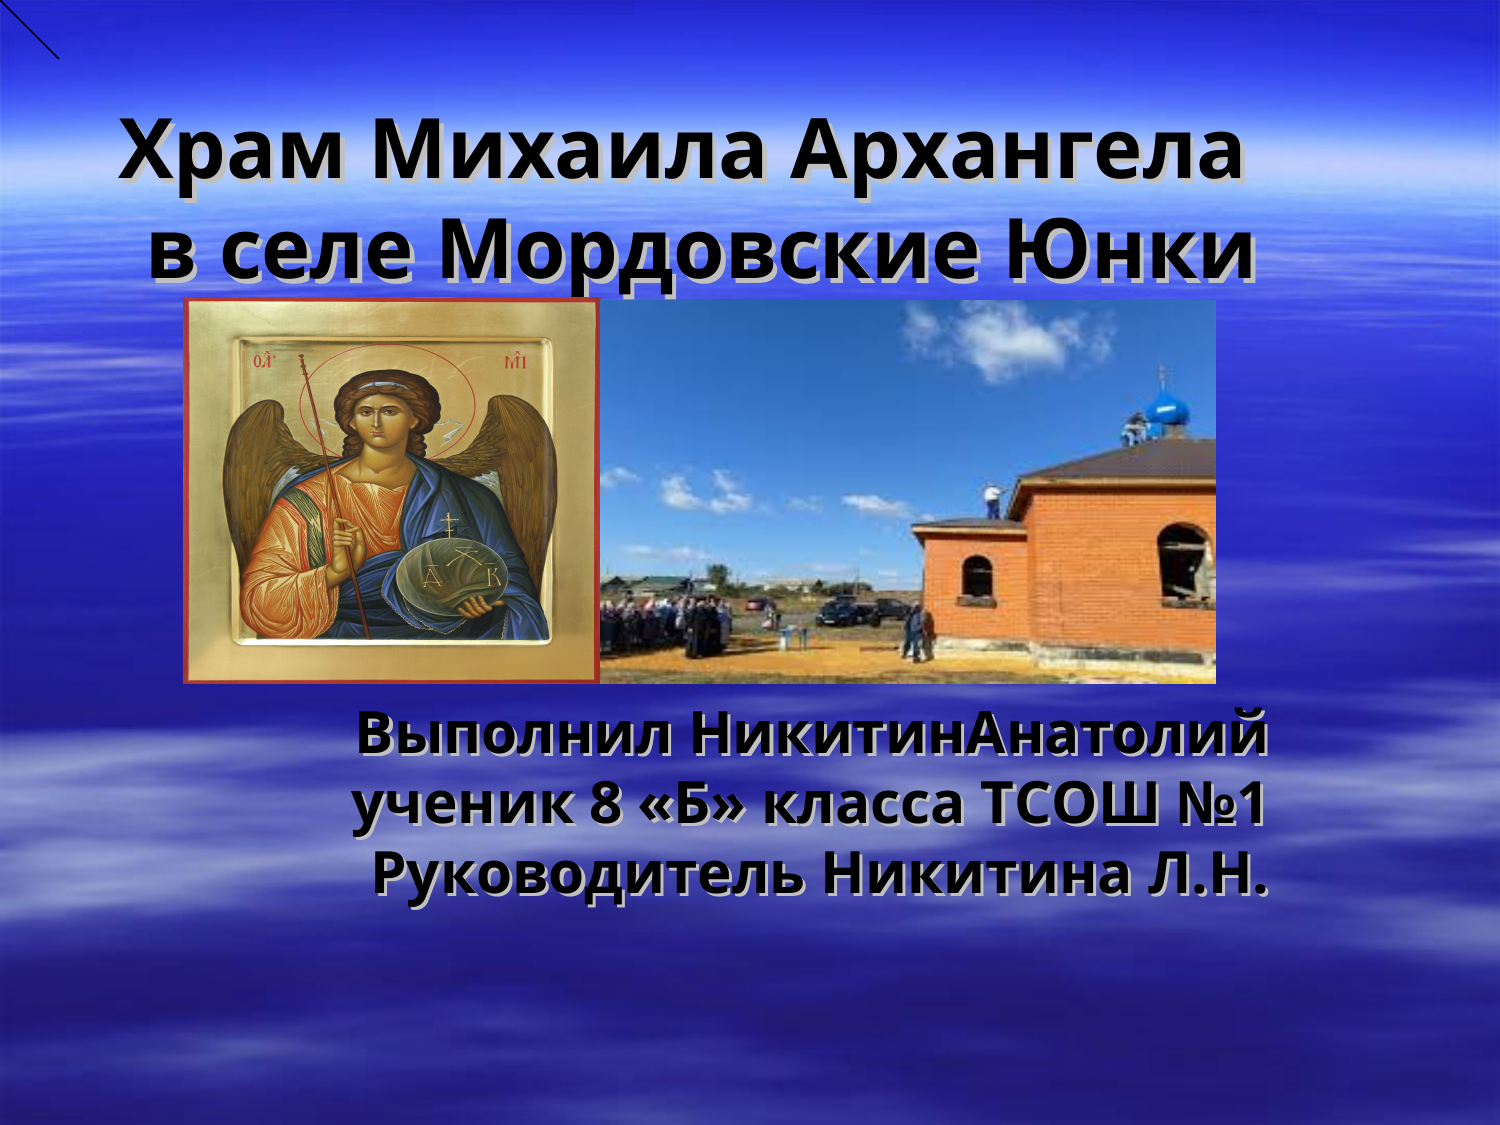

Храм Михаила Архангела
 в селе Мордовские Юнки
Выполнил НикитинАнатолий
 ученик 8 «Б» класса ТСОШ №1
Руководитель Никитина Л.Н.